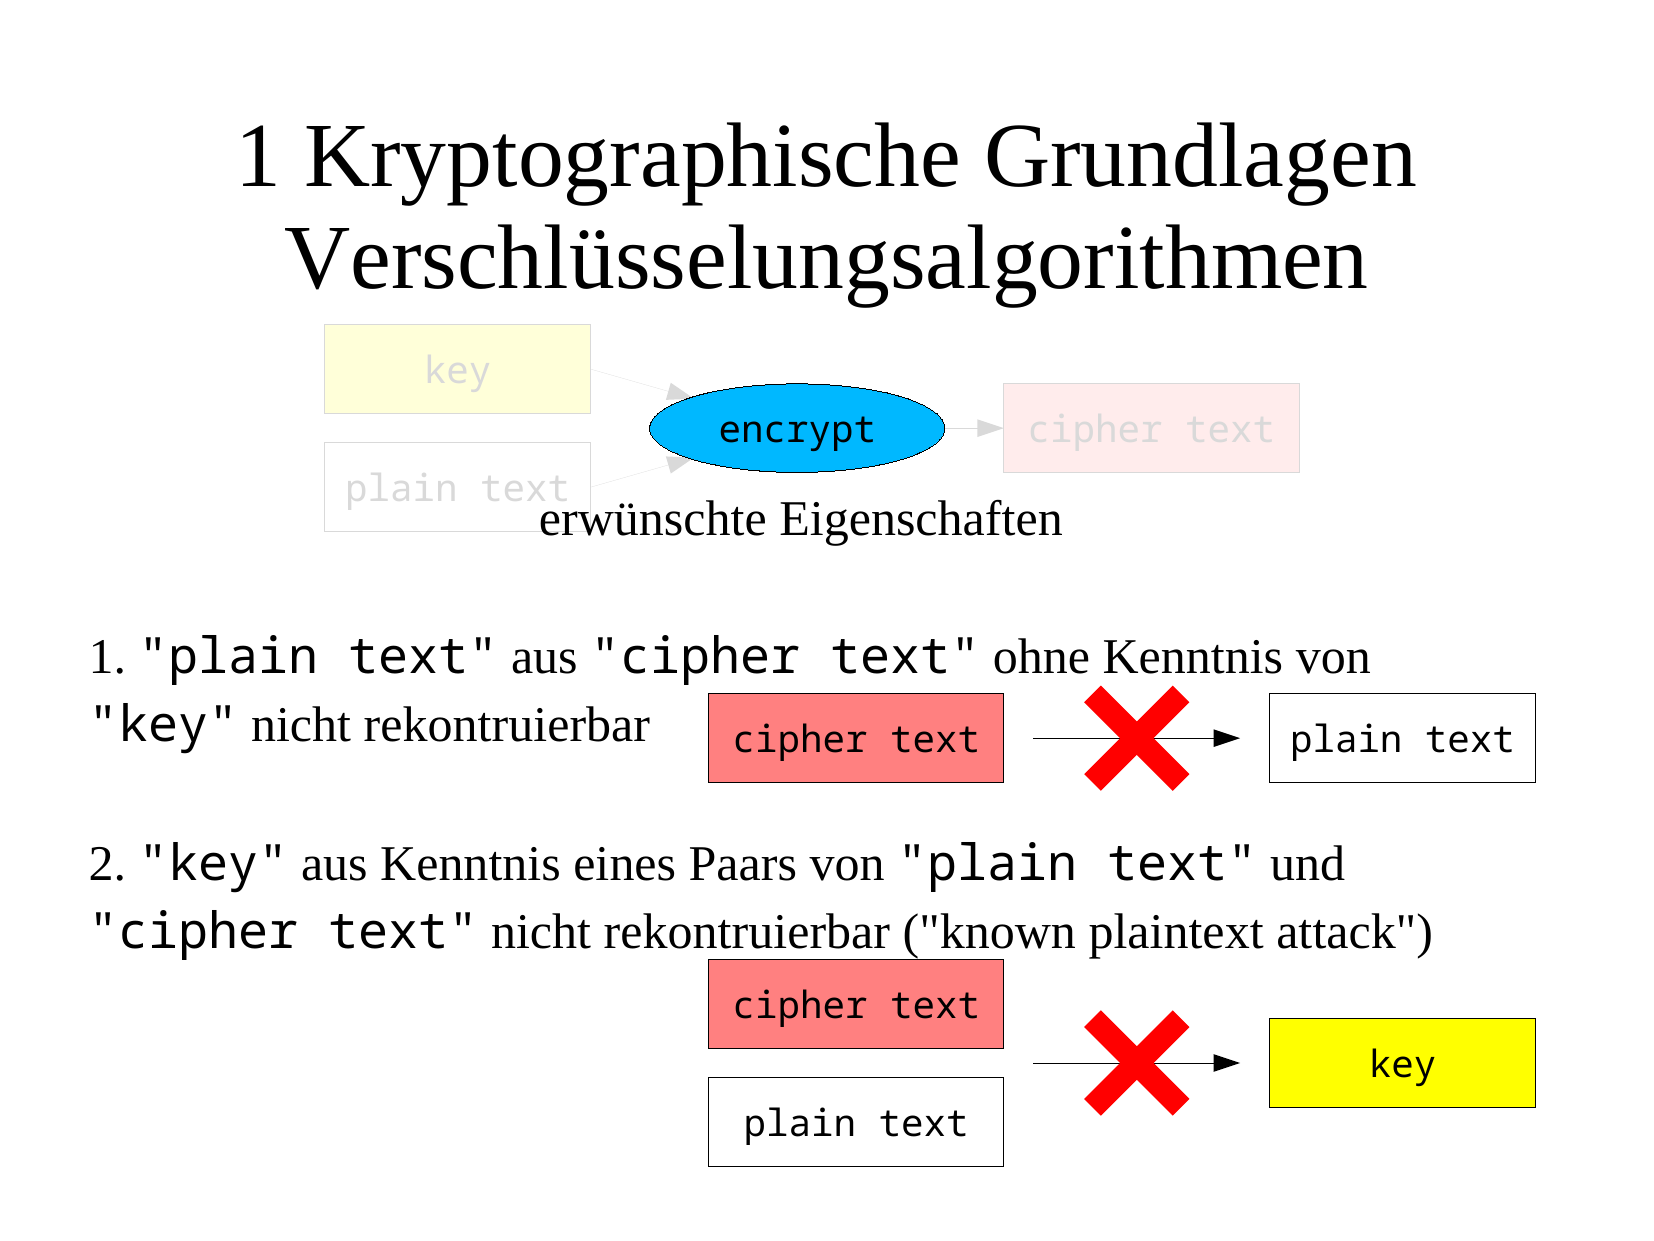

# 1 Kryptographische Grundlagen Verschlüsselungsalgorithmen
key
encrypt
cipher text
plain text
erwünschte Eigenschaften
1. "plain text" aus "cipher text" ohne Kenntnis von "key" nicht rekontruierbar
cipher text
plain text
2. "key" aus Kenntnis eines Paars von "plain text" und "cipher text" nicht rekontruierbar ("known plaintext attack")
cipher text
key
plain text